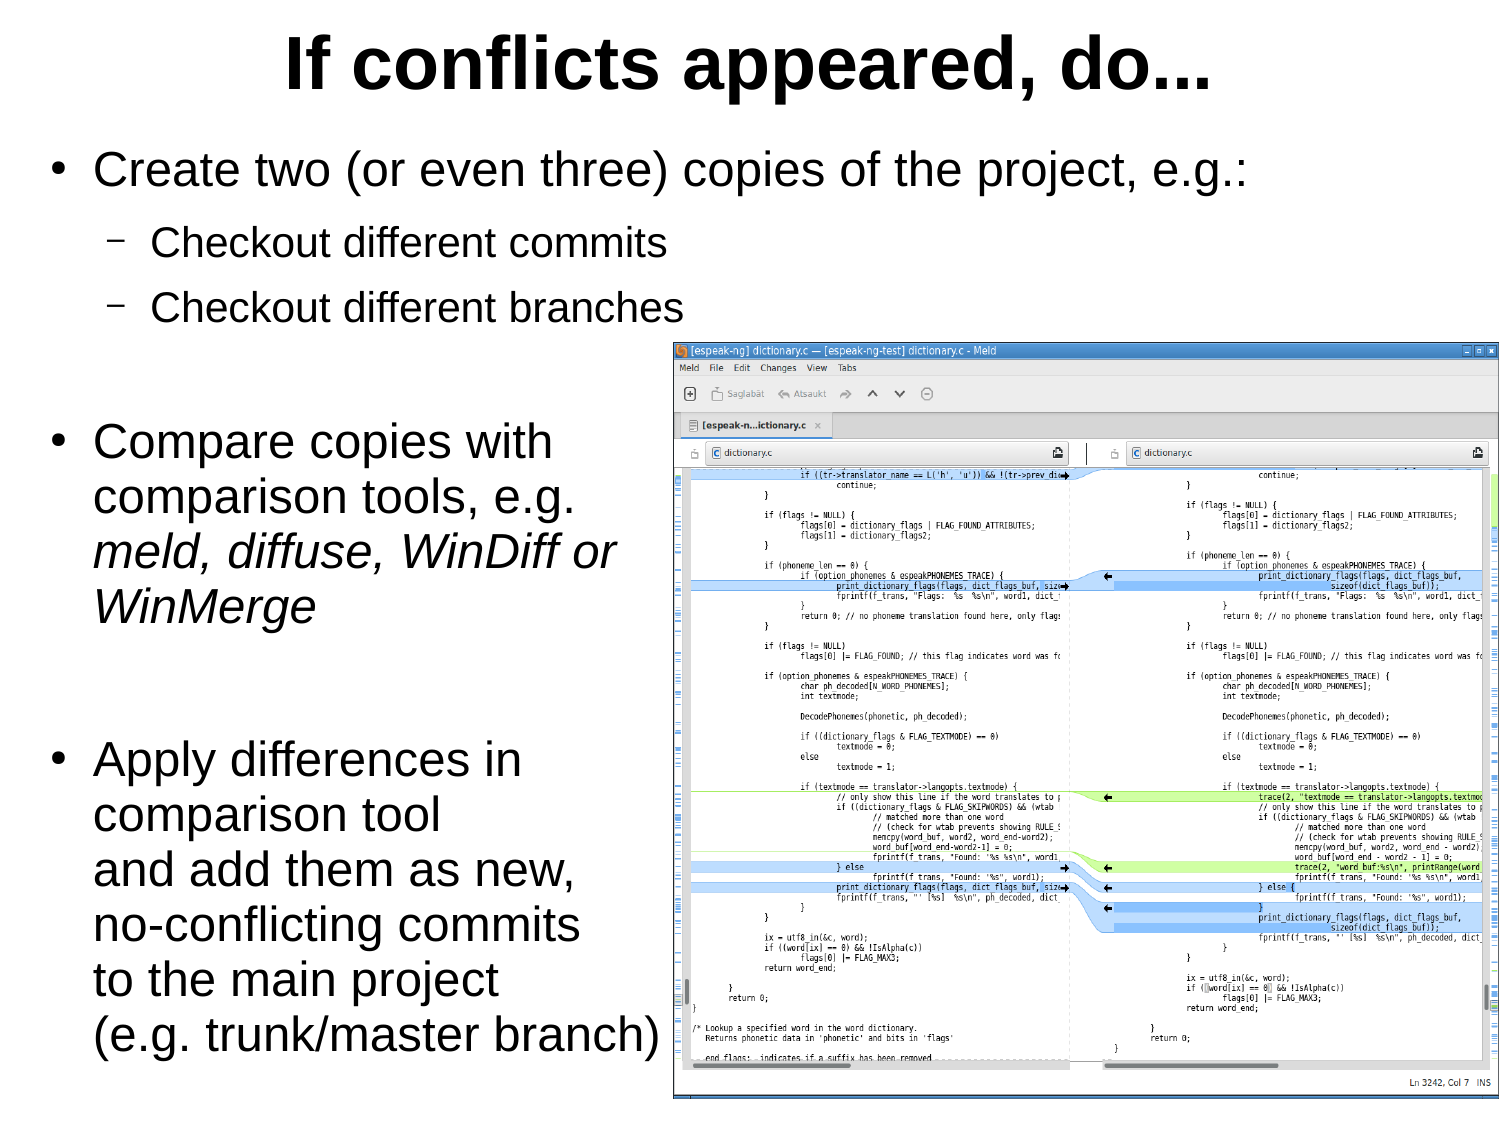

# If conflicts appeared, do...
Create two (or even three) copies of the project, e.g.:
Checkout different commits
Checkout different branches
Compare copies with
comparison tools, e.g.
meld, diffuse, WinDiff or
WinMerge
Apply differences in
comparison tool
and add them as new,
no-conflicting commits
to the main project
(e.g. trunk/master branch)